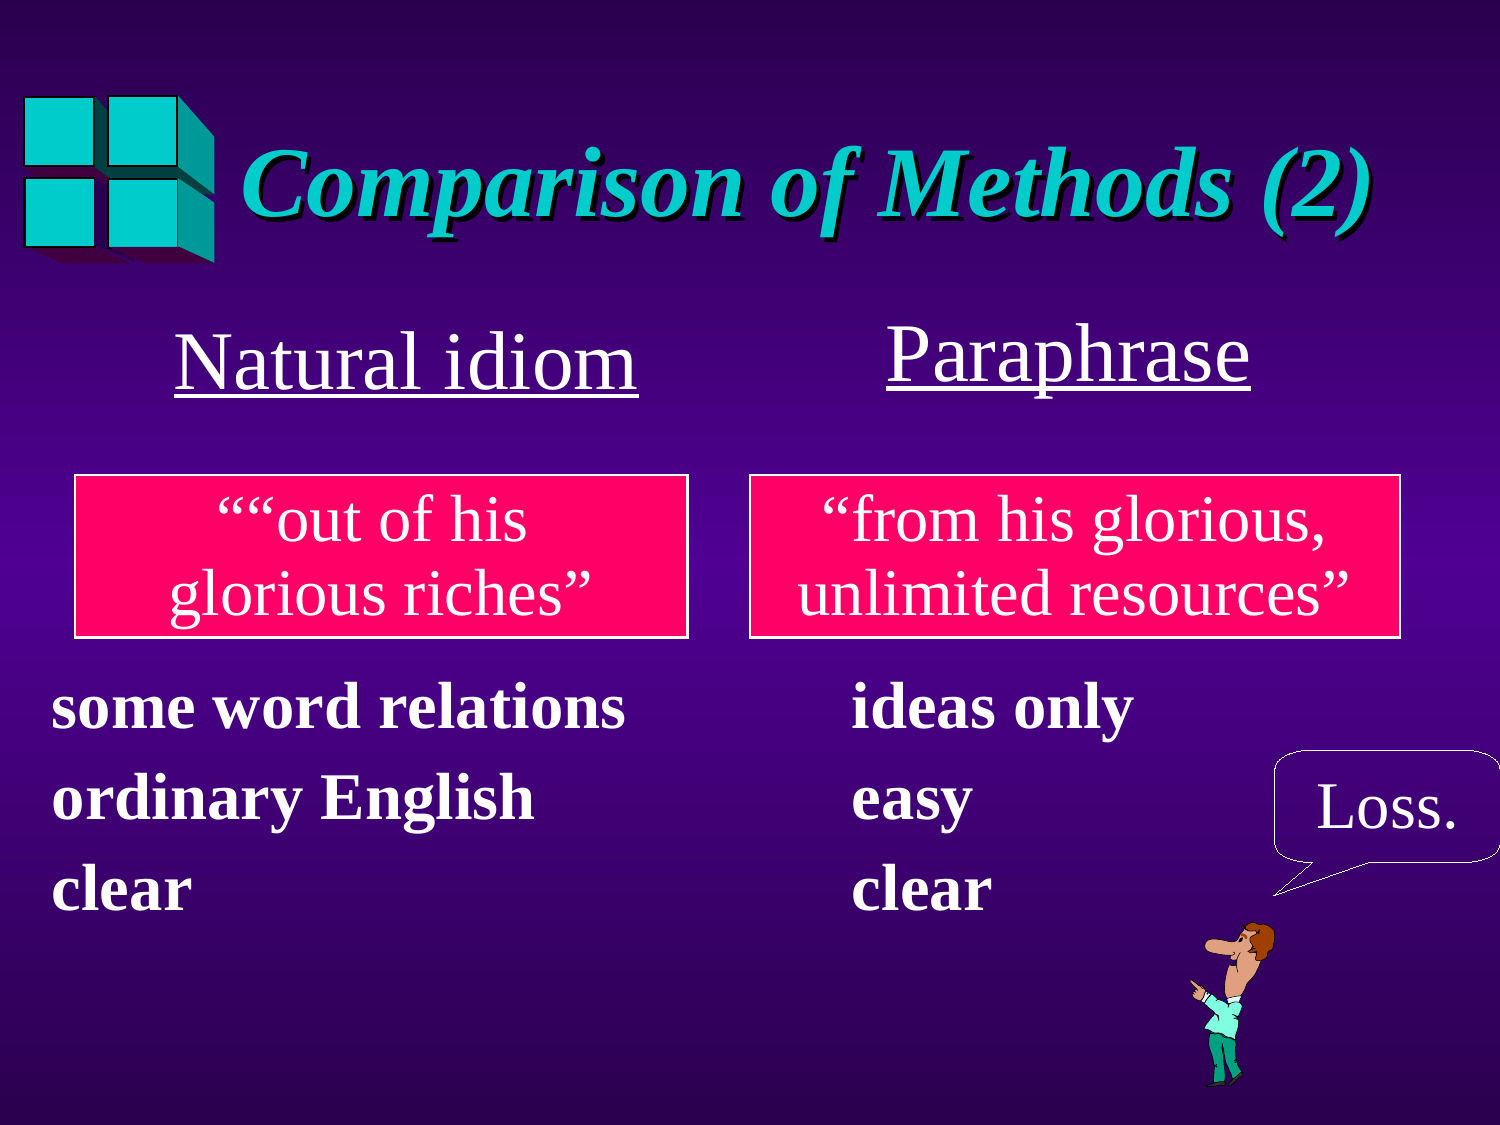

# Comparison of Methods (2)
Paraphrase
“from his glorious,
unlimited resources”
Natural idiom
““out of his
glorious riches”
some word relations
ordinary English
clear
ideas only
easy
clear
Loss.